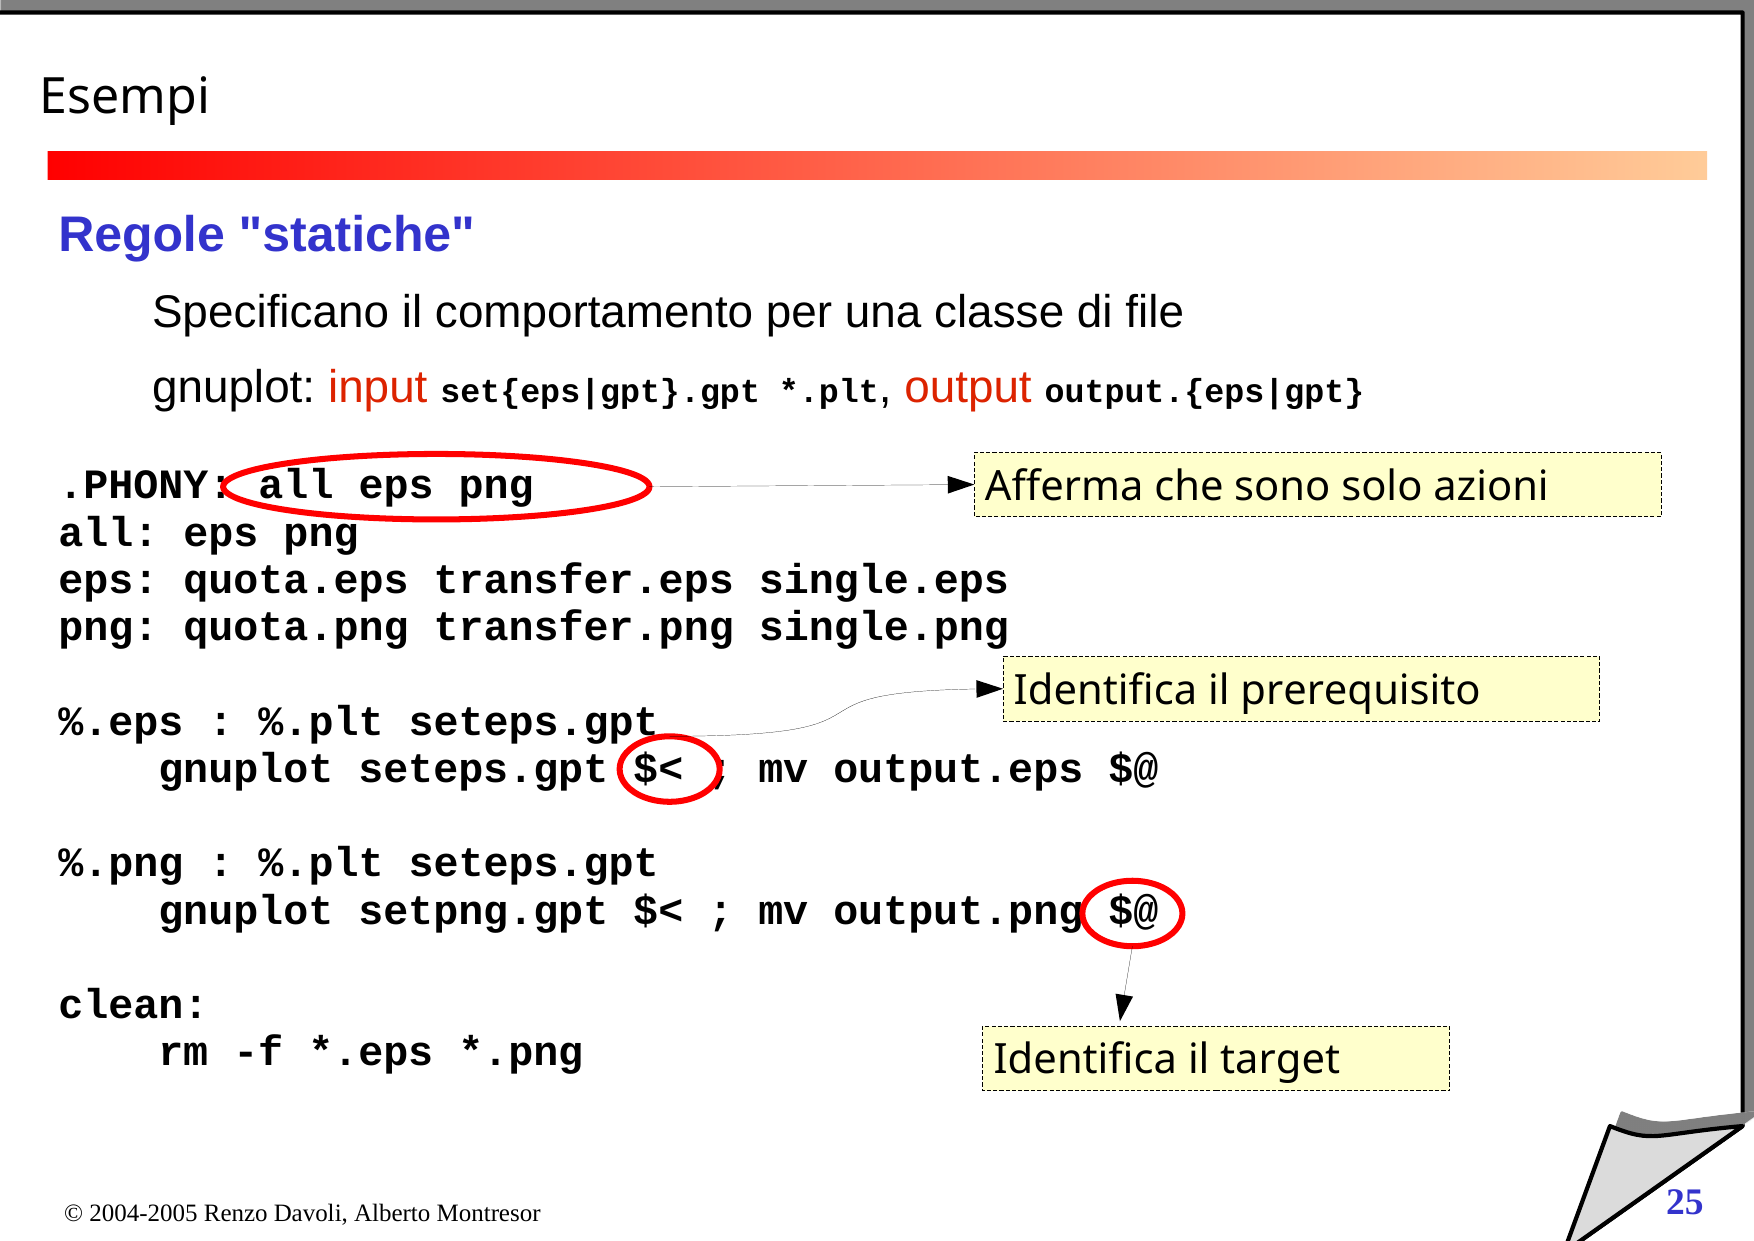

# Esempi
Regole "statiche"
Specificano il comportamento per una classe di file
gnuplot: input set{eps|gpt}.gpt *.plt, output output.{eps|gpt}
.PHONY: all eps png
all: eps png
eps: quota.eps transfer.eps single.eps
png: quota.png transfer.png single.png
%.eps : %.plt seteps.gpt
 gnuplot seteps.gpt $< ; mv output.eps $@
%.png : %.plt seteps.gpt
 gnuplot setpng.gpt $< ; mv output.png $@
clean:
 rm -f *.eps *.png
 Afferma che sono solo azioni
 Identifica il prerequisito
 Identifica il target